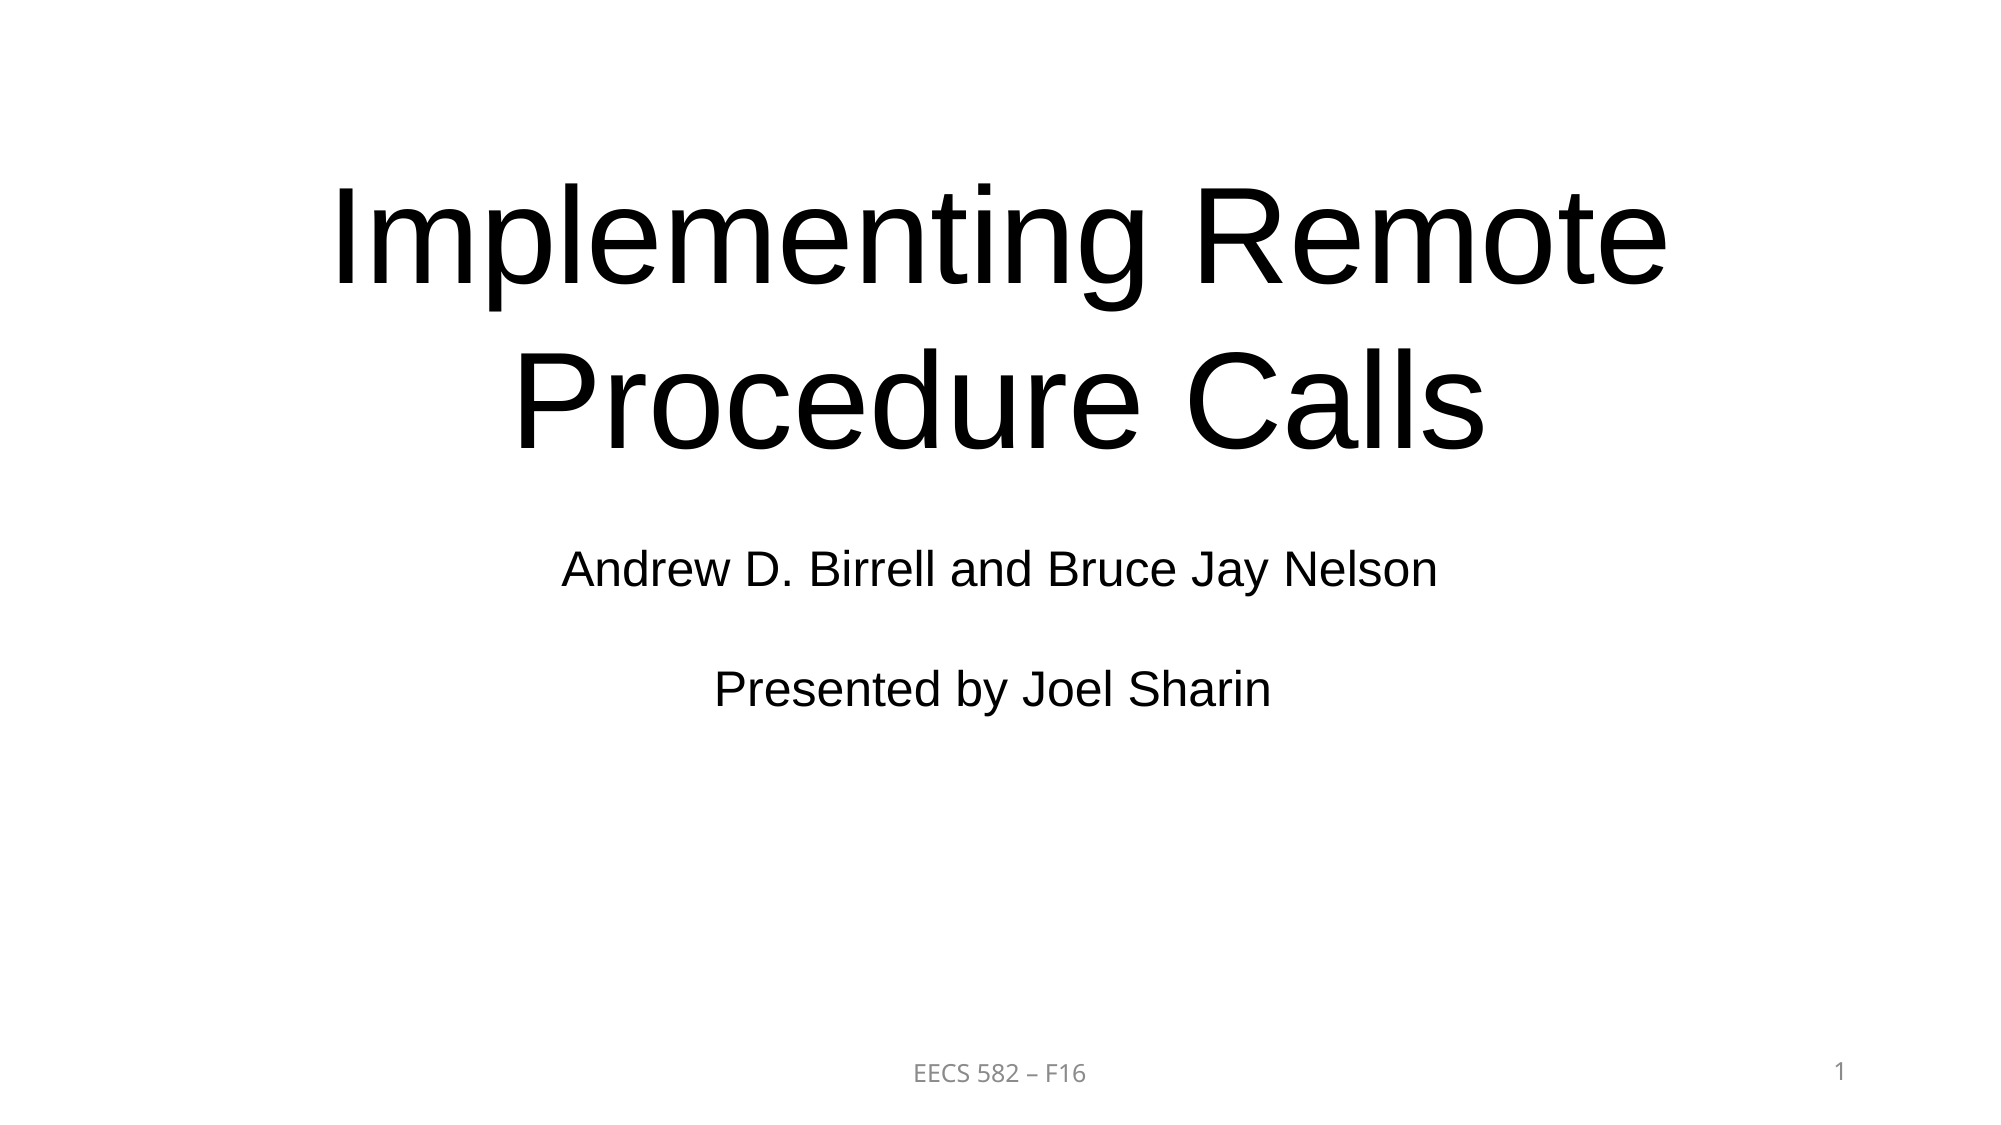

Implementing Remote Procedure Calls
Andrew D. Birrell and Bruce Jay Nelson
Presented by Joel Sharin
#
EECS 582 – F16